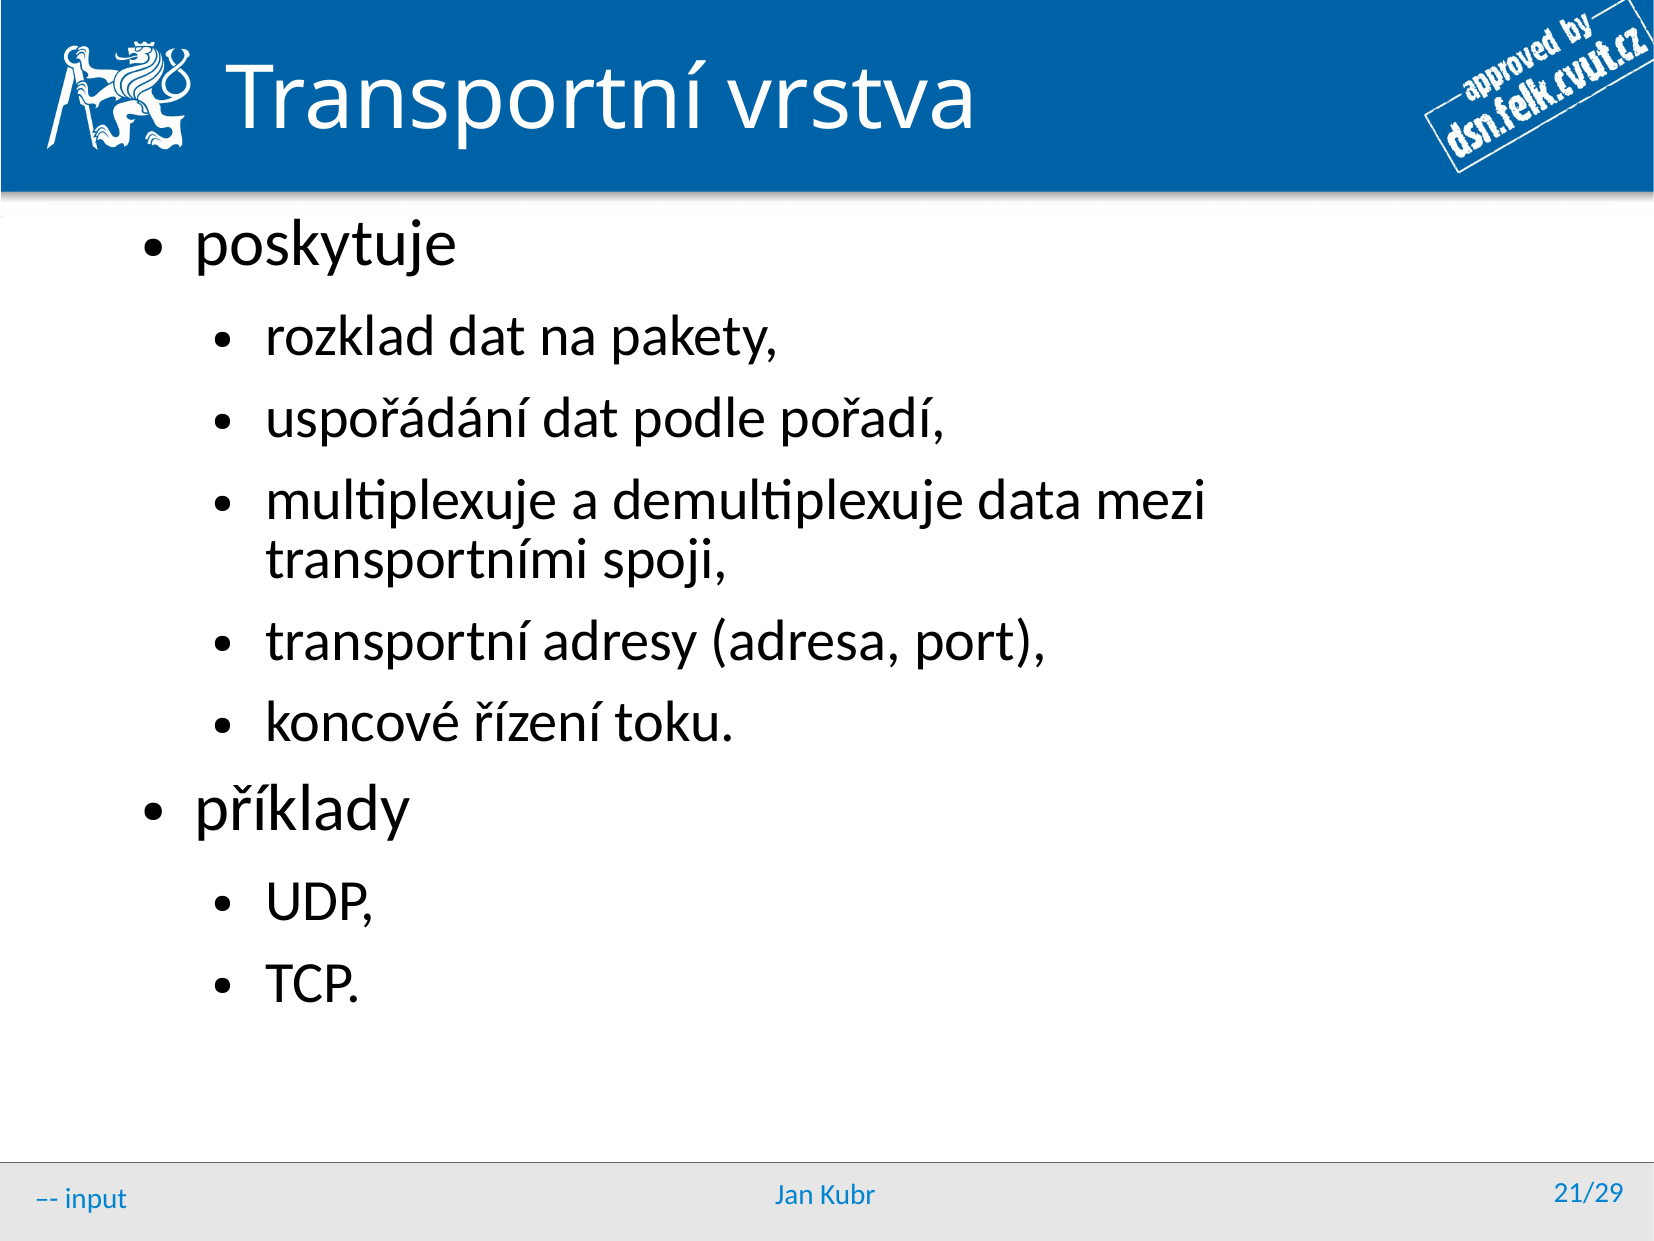

# Transportní vrstva
poskytuje
rozklad dat na pakety,
uspořádání dat podle pořadí,
multiplexuje a demultiplexuje data mezi transportními spoji,
transportní adresy (adresa, port),
koncové řízení toku.
příklady
UDP,
TCP.
21
Jan Kubr
02/2006